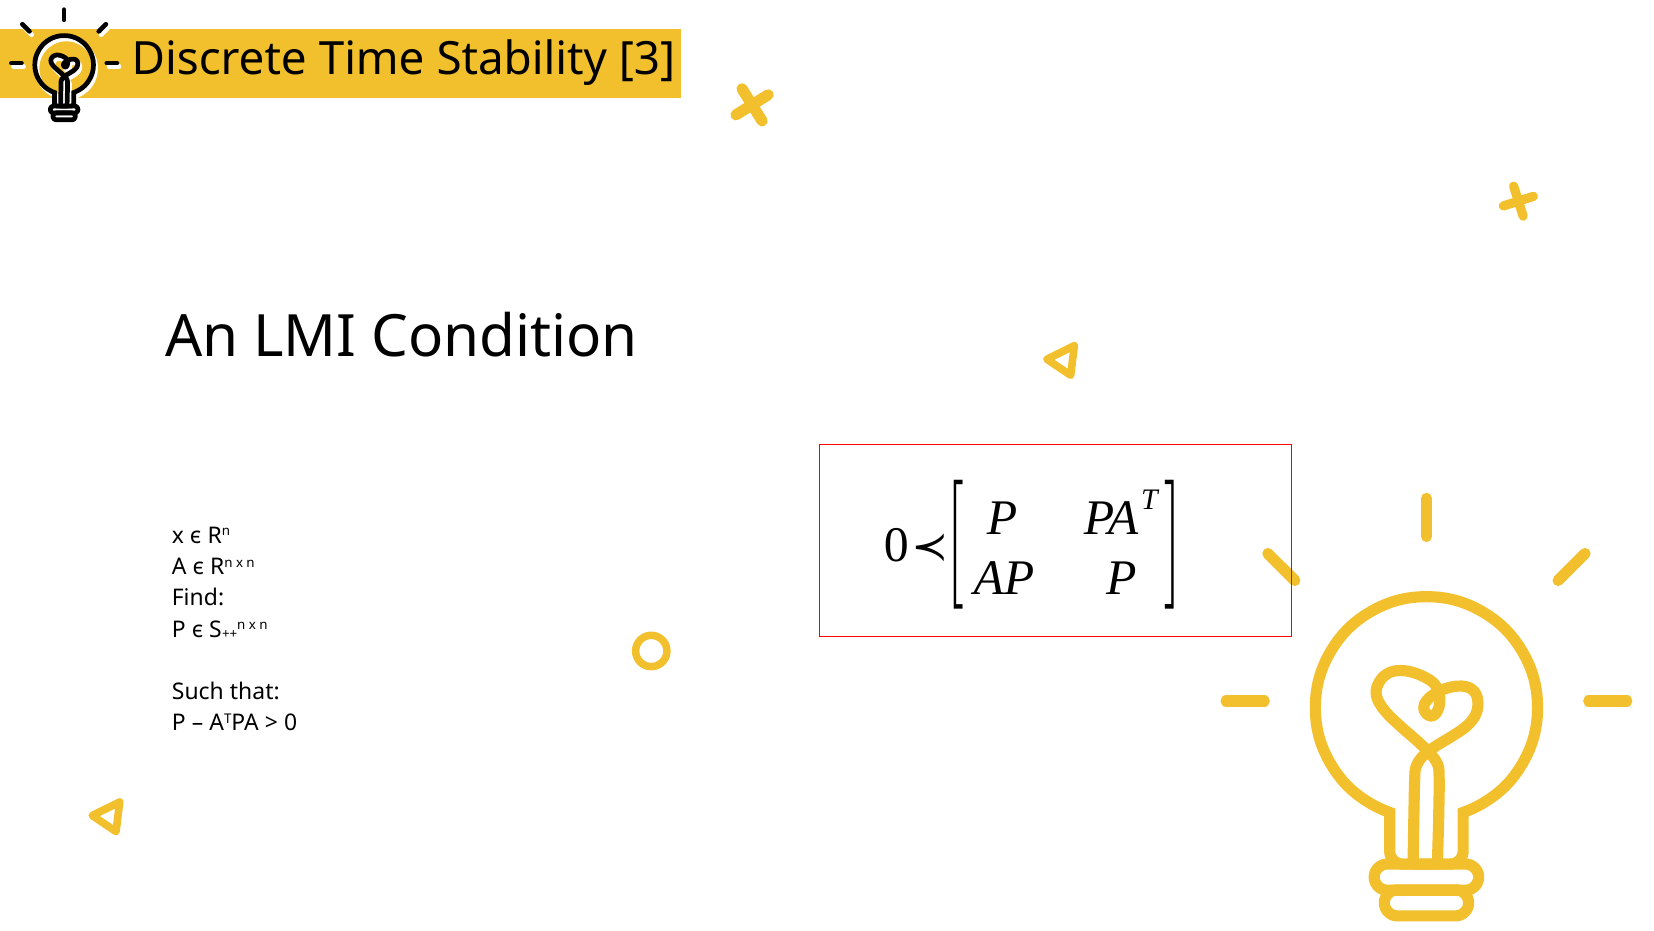

Discrete Time Stability [3]
# An LMI Condition
x ϵ Rn
A ϵ Rn x n
Find:
P ϵ S++n x n
Such that:
P – ATPA > 0